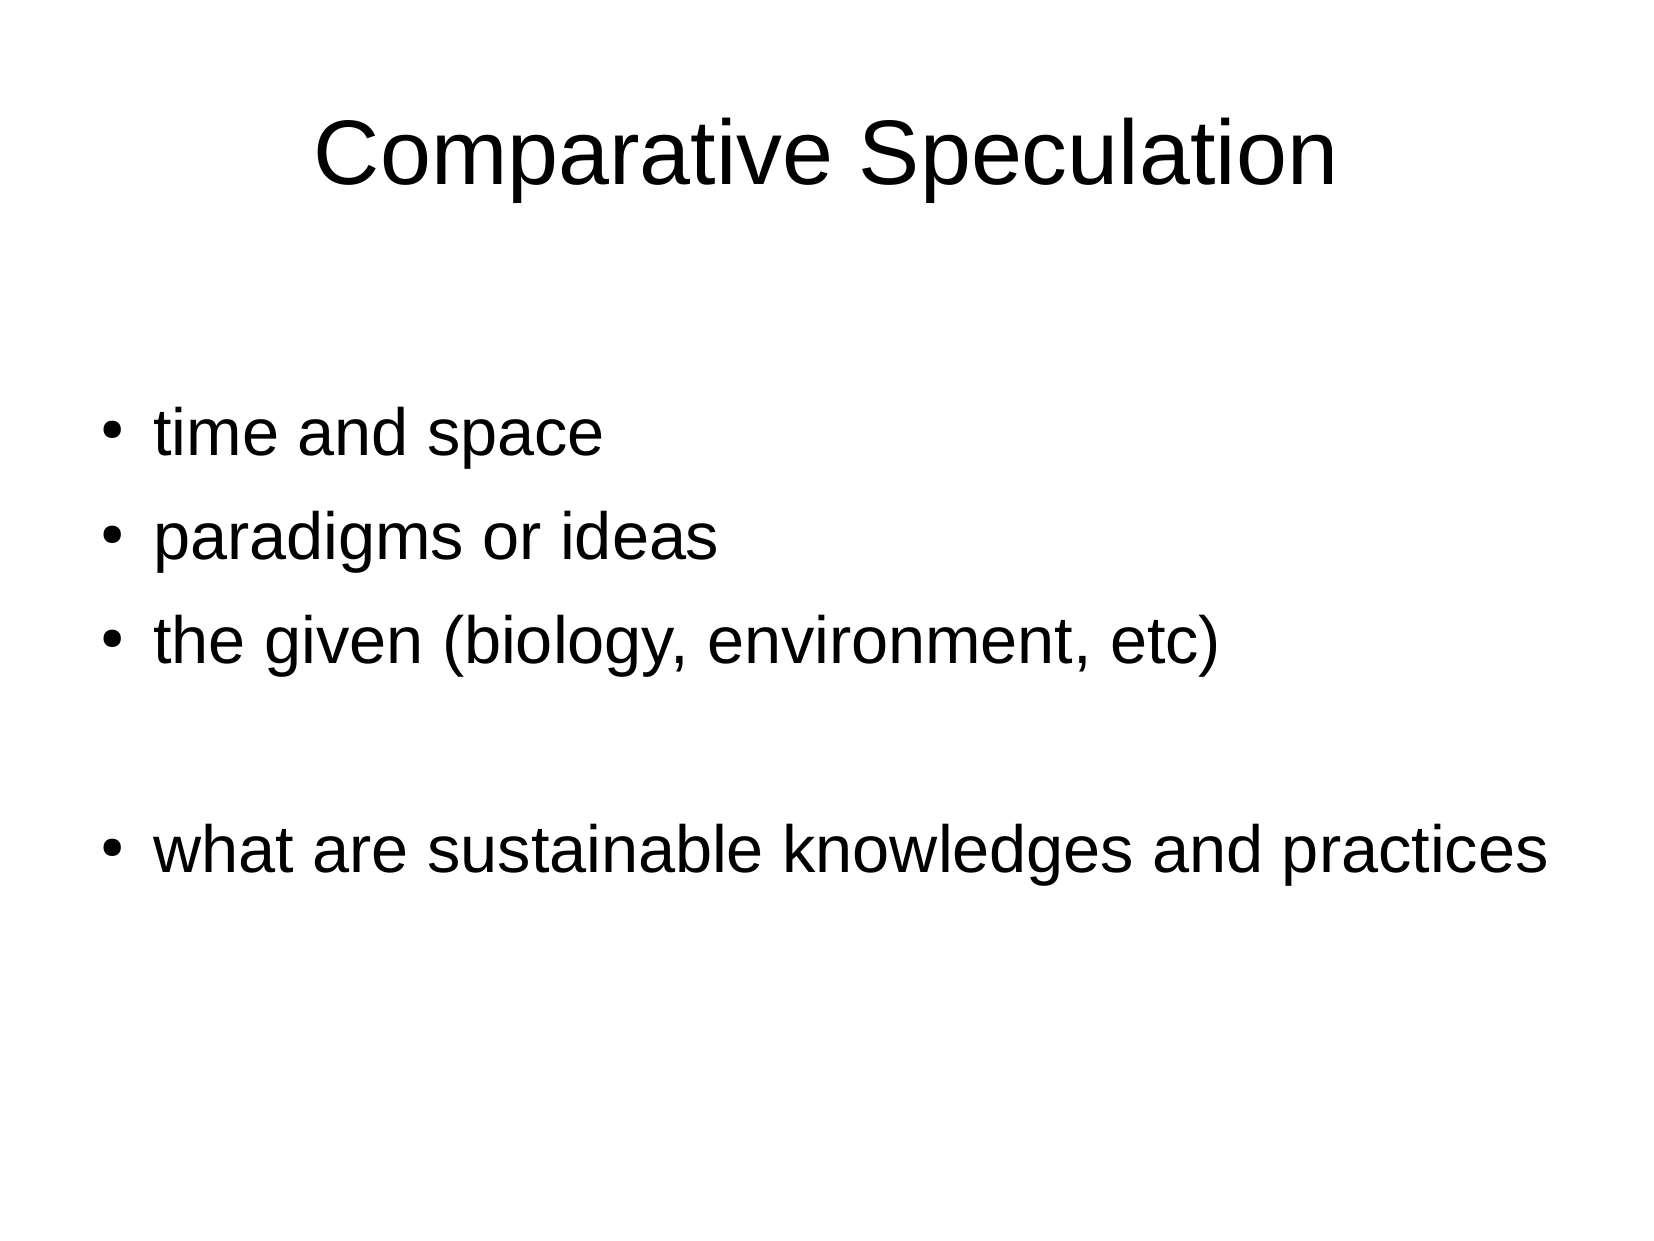

# Comparative Speculation
time and space
paradigms or ideas
the given (biology, environment, etc)
what are sustainable knowledges and practices